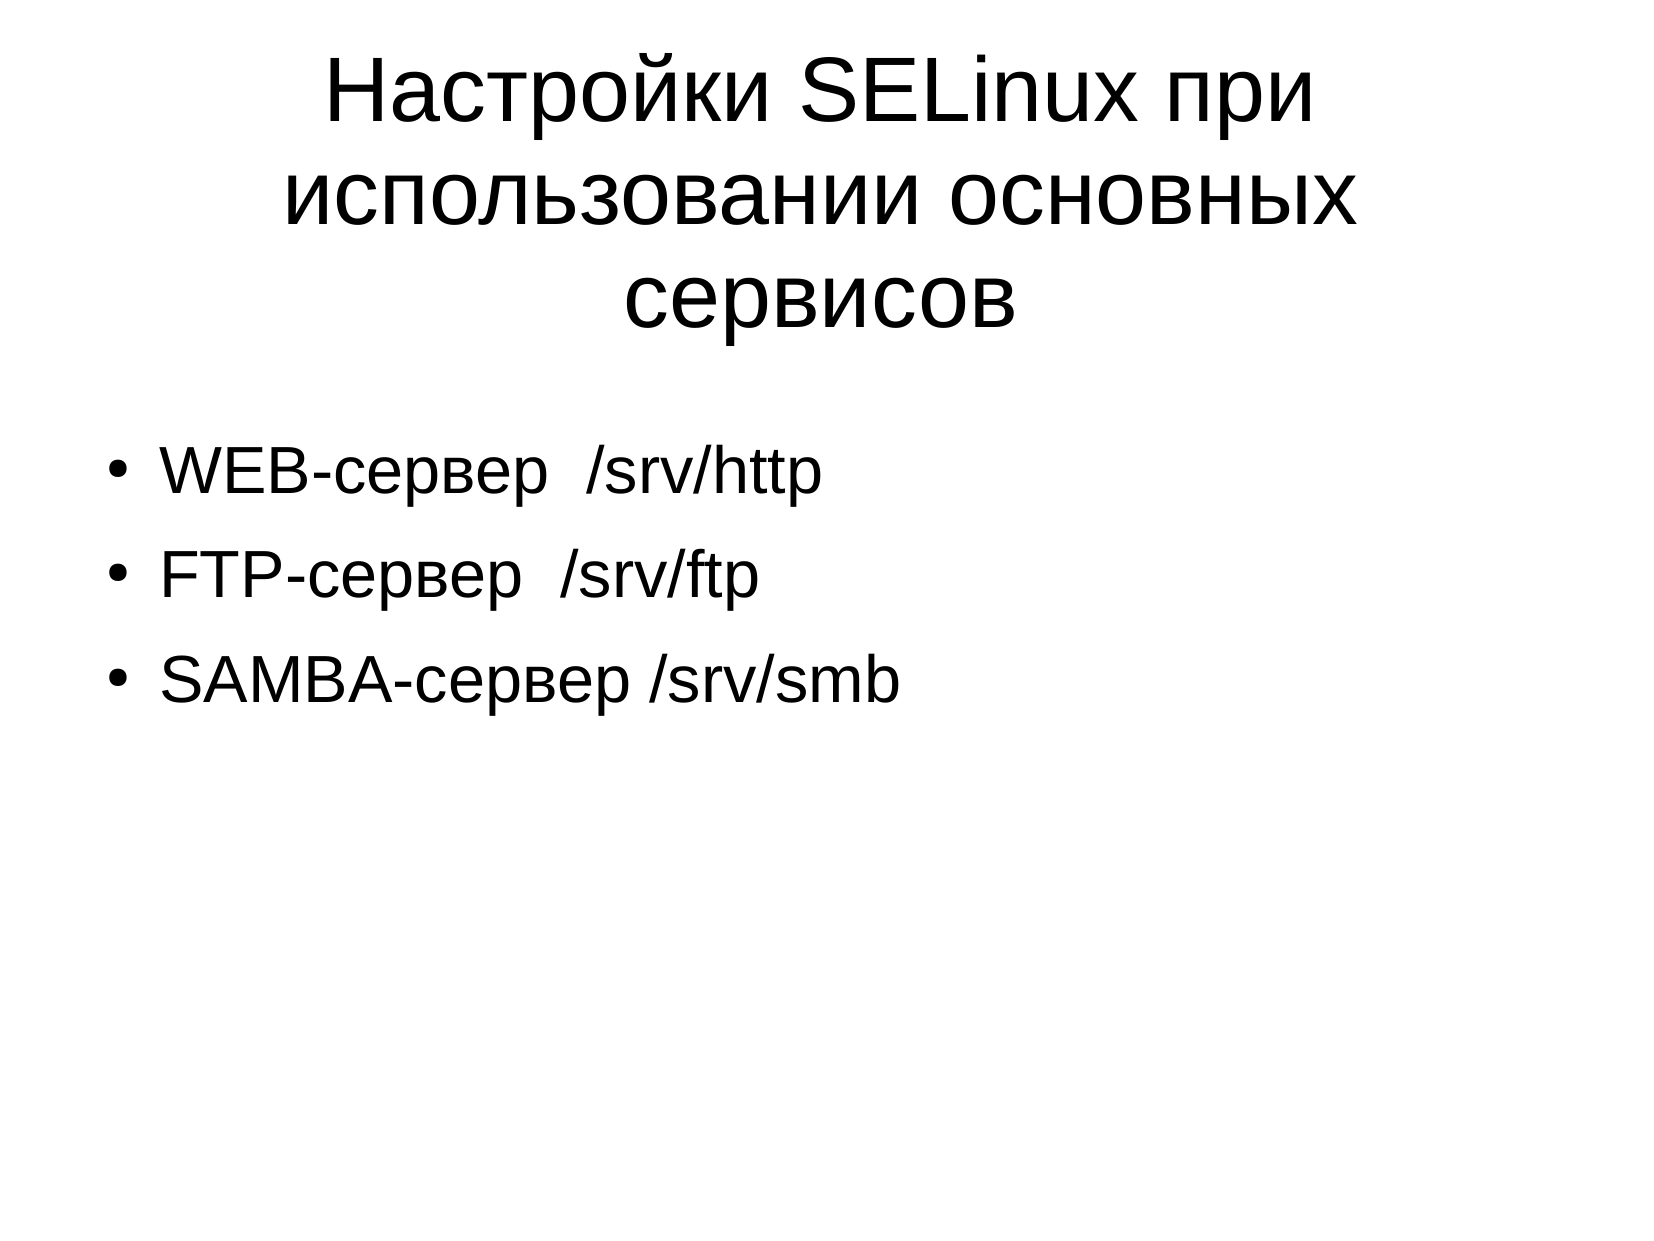

Настройки SELinux при использовании основных сервисов
# WEB-сервер /srv/http
FTP-сервер /srv/ftp
SAMBA-сервер /srv/smb